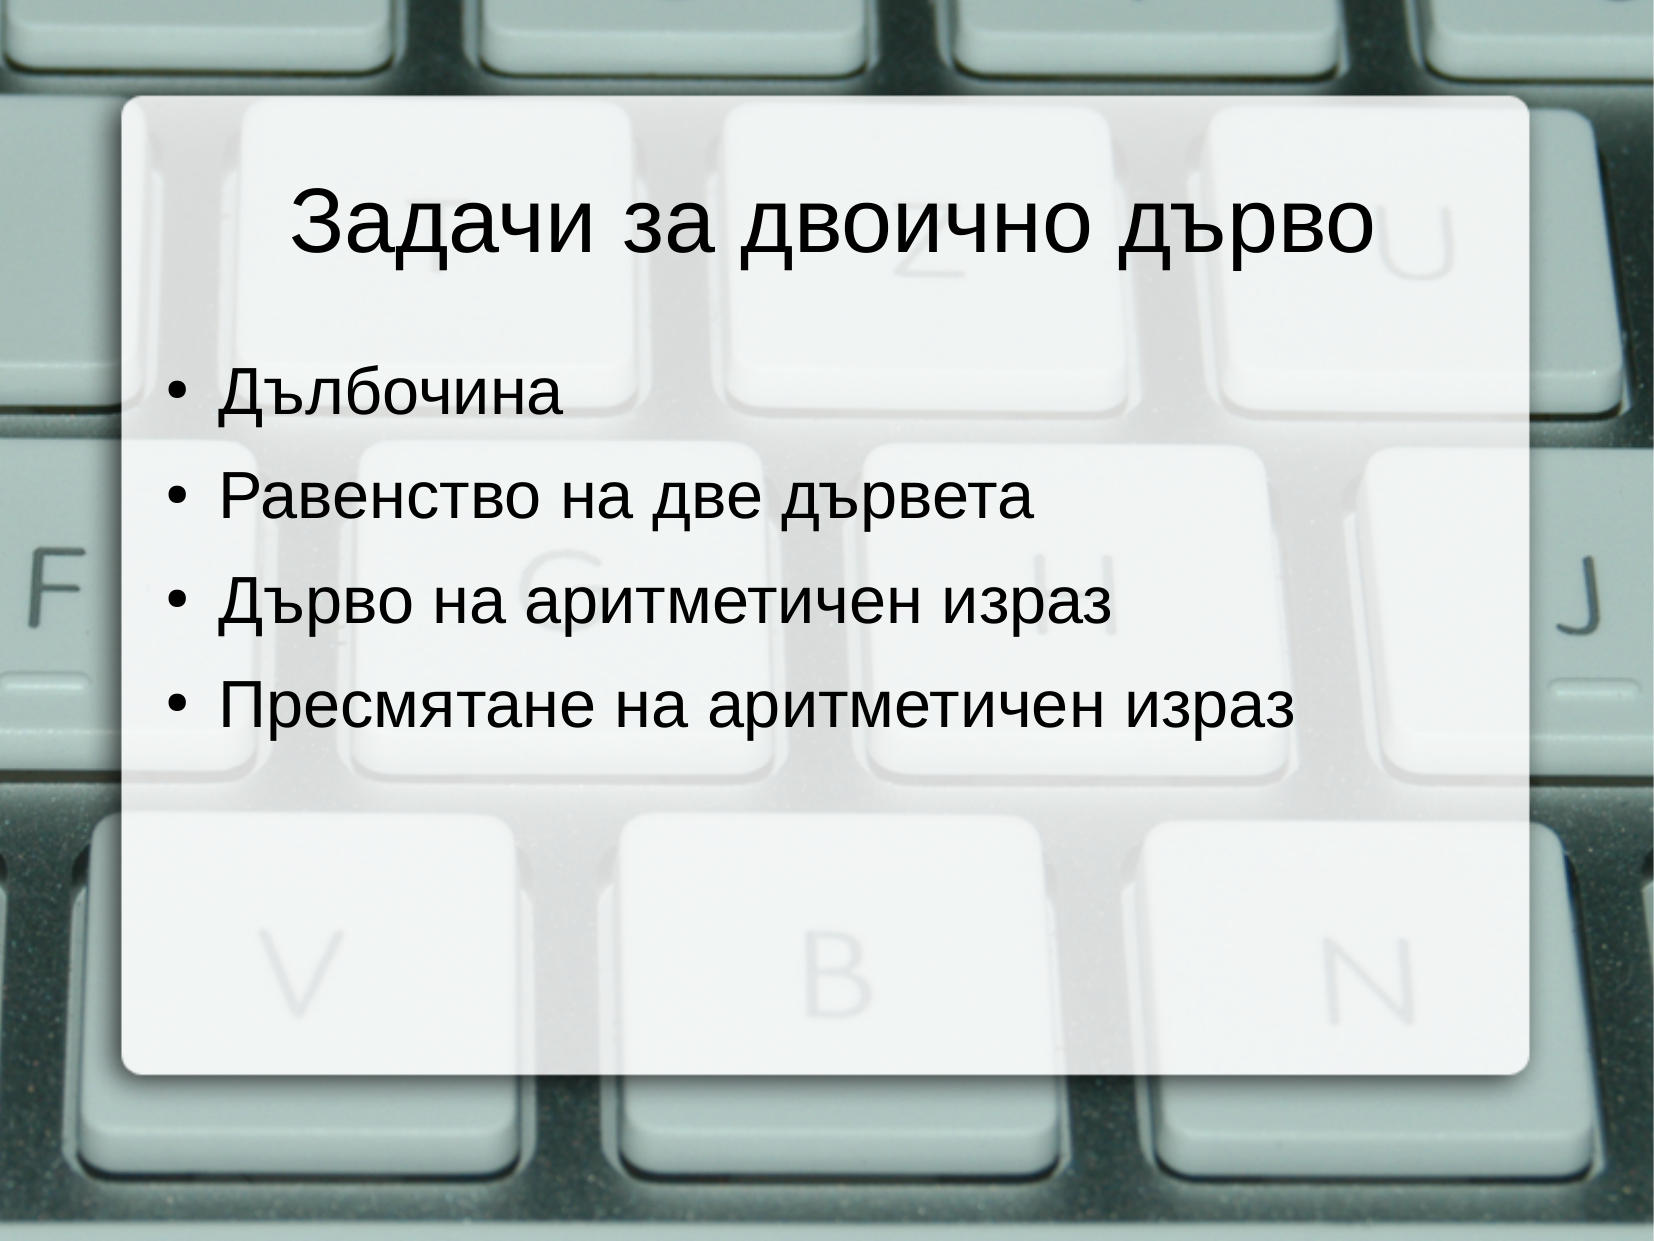

# Задачи за двоично дърво
Дълбочина
Равенство на две дървета
Дърво на аритметичен израз
Пресмятане на аритметичен израз